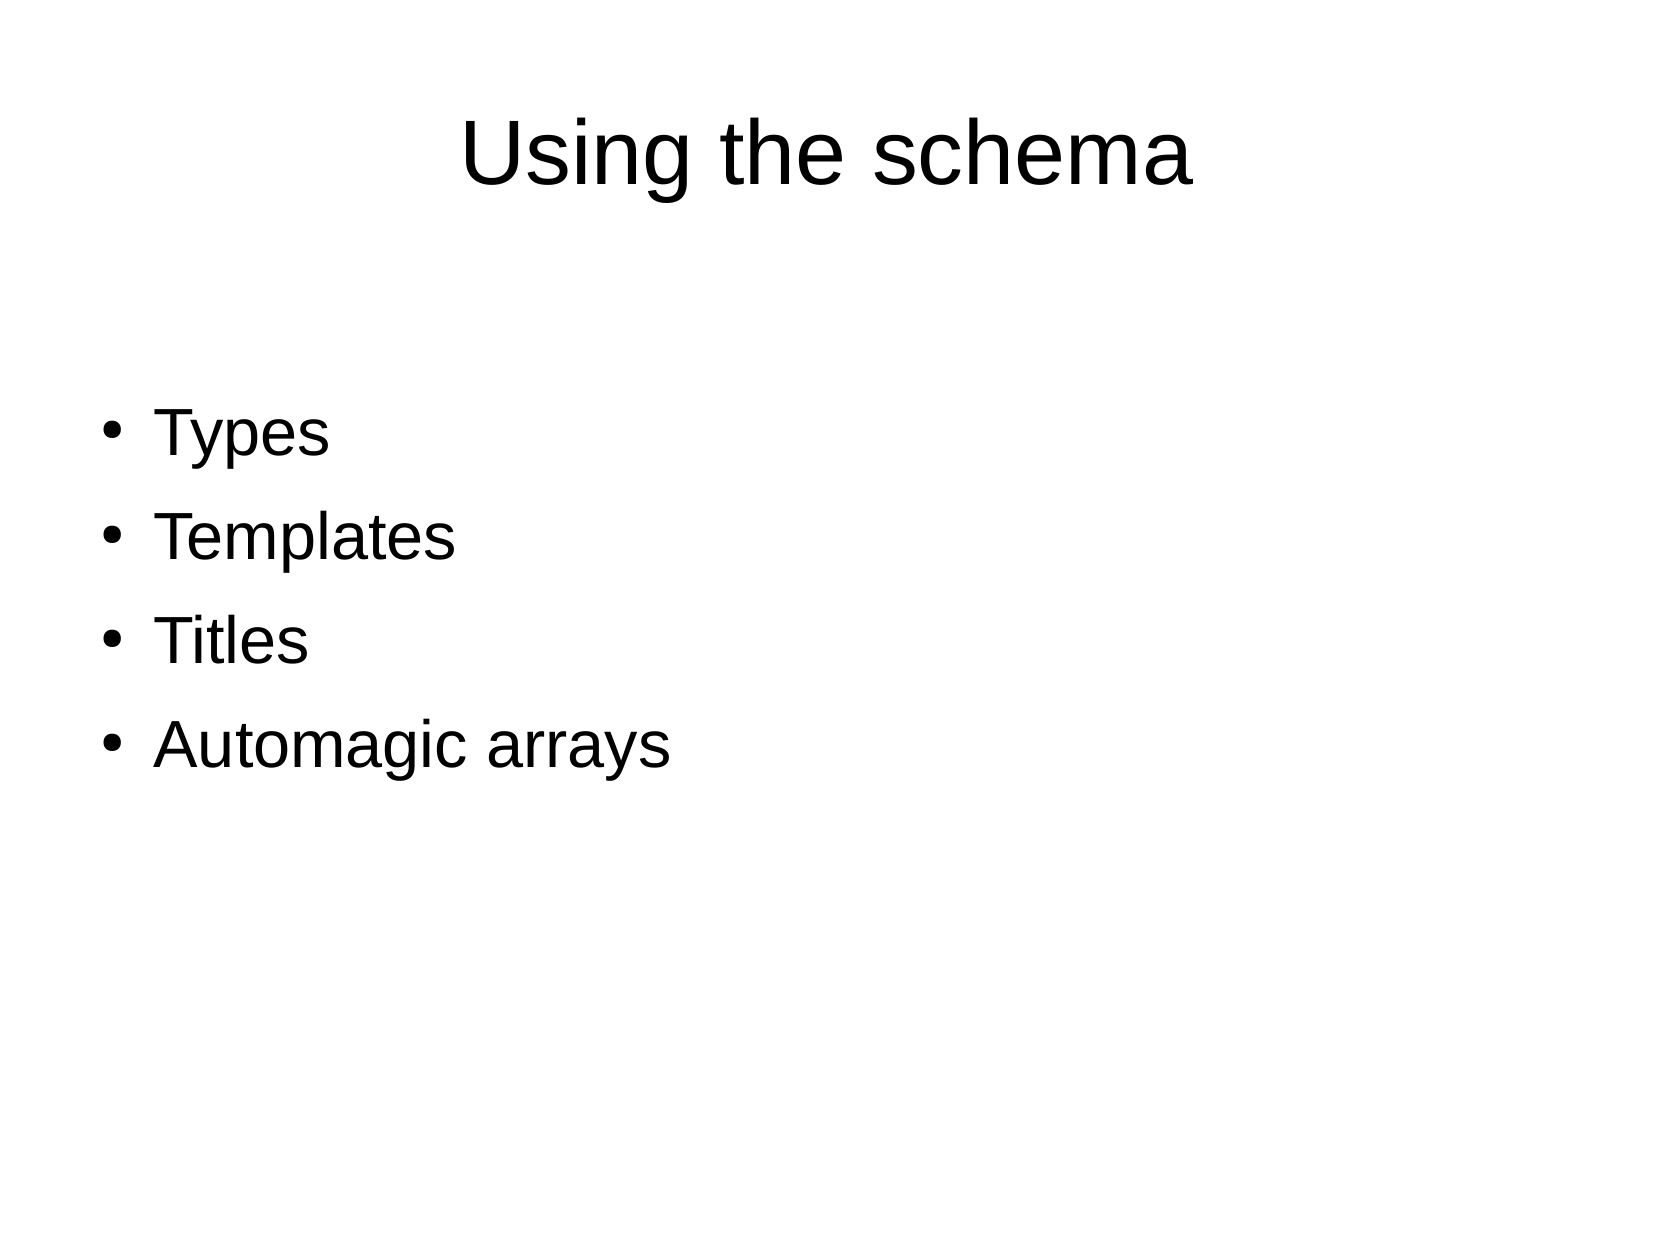

# Using the schema
Types
Templates
Titles
Automagic arrays